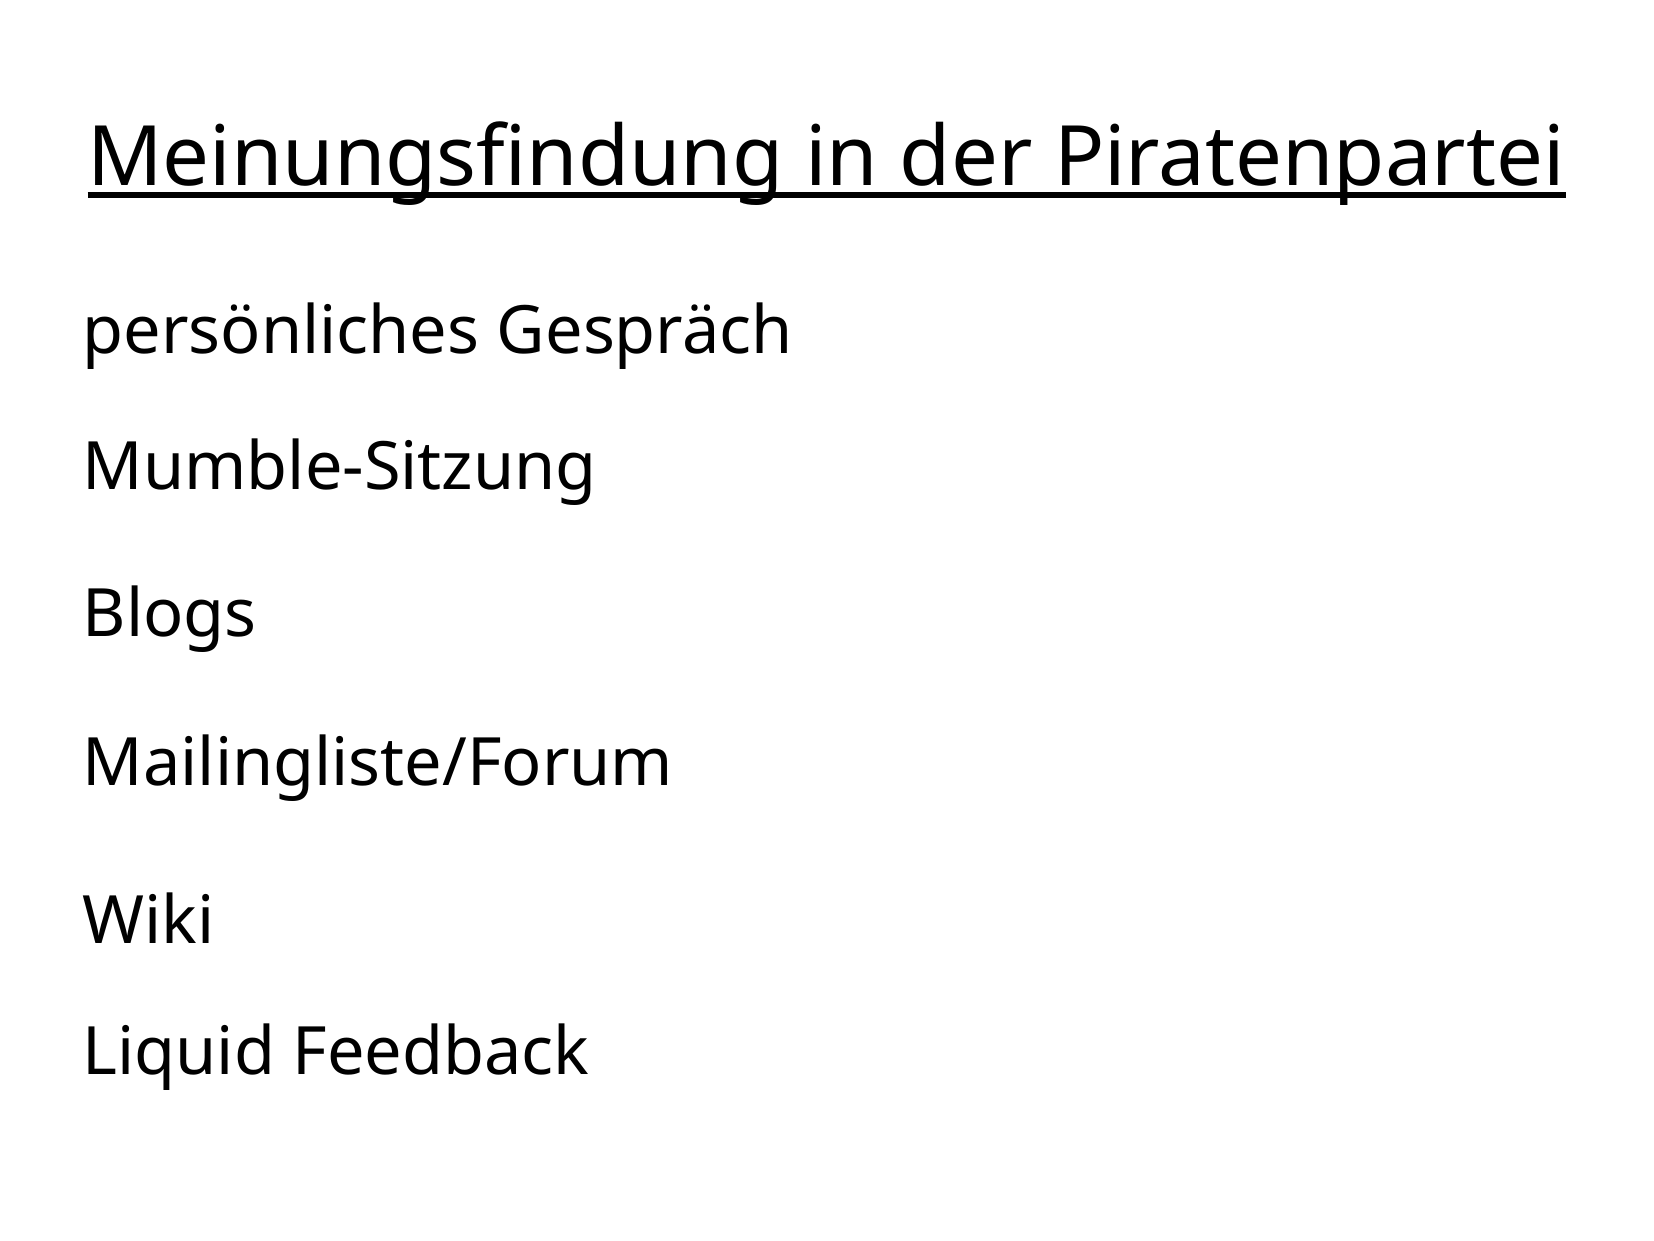

# Meinungsfindung in der Piratenpartei
persönliches Gespräch
Mumble-Sitzung
Blogs
Mailingliste/Forum
Wiki
Liquid Feedback